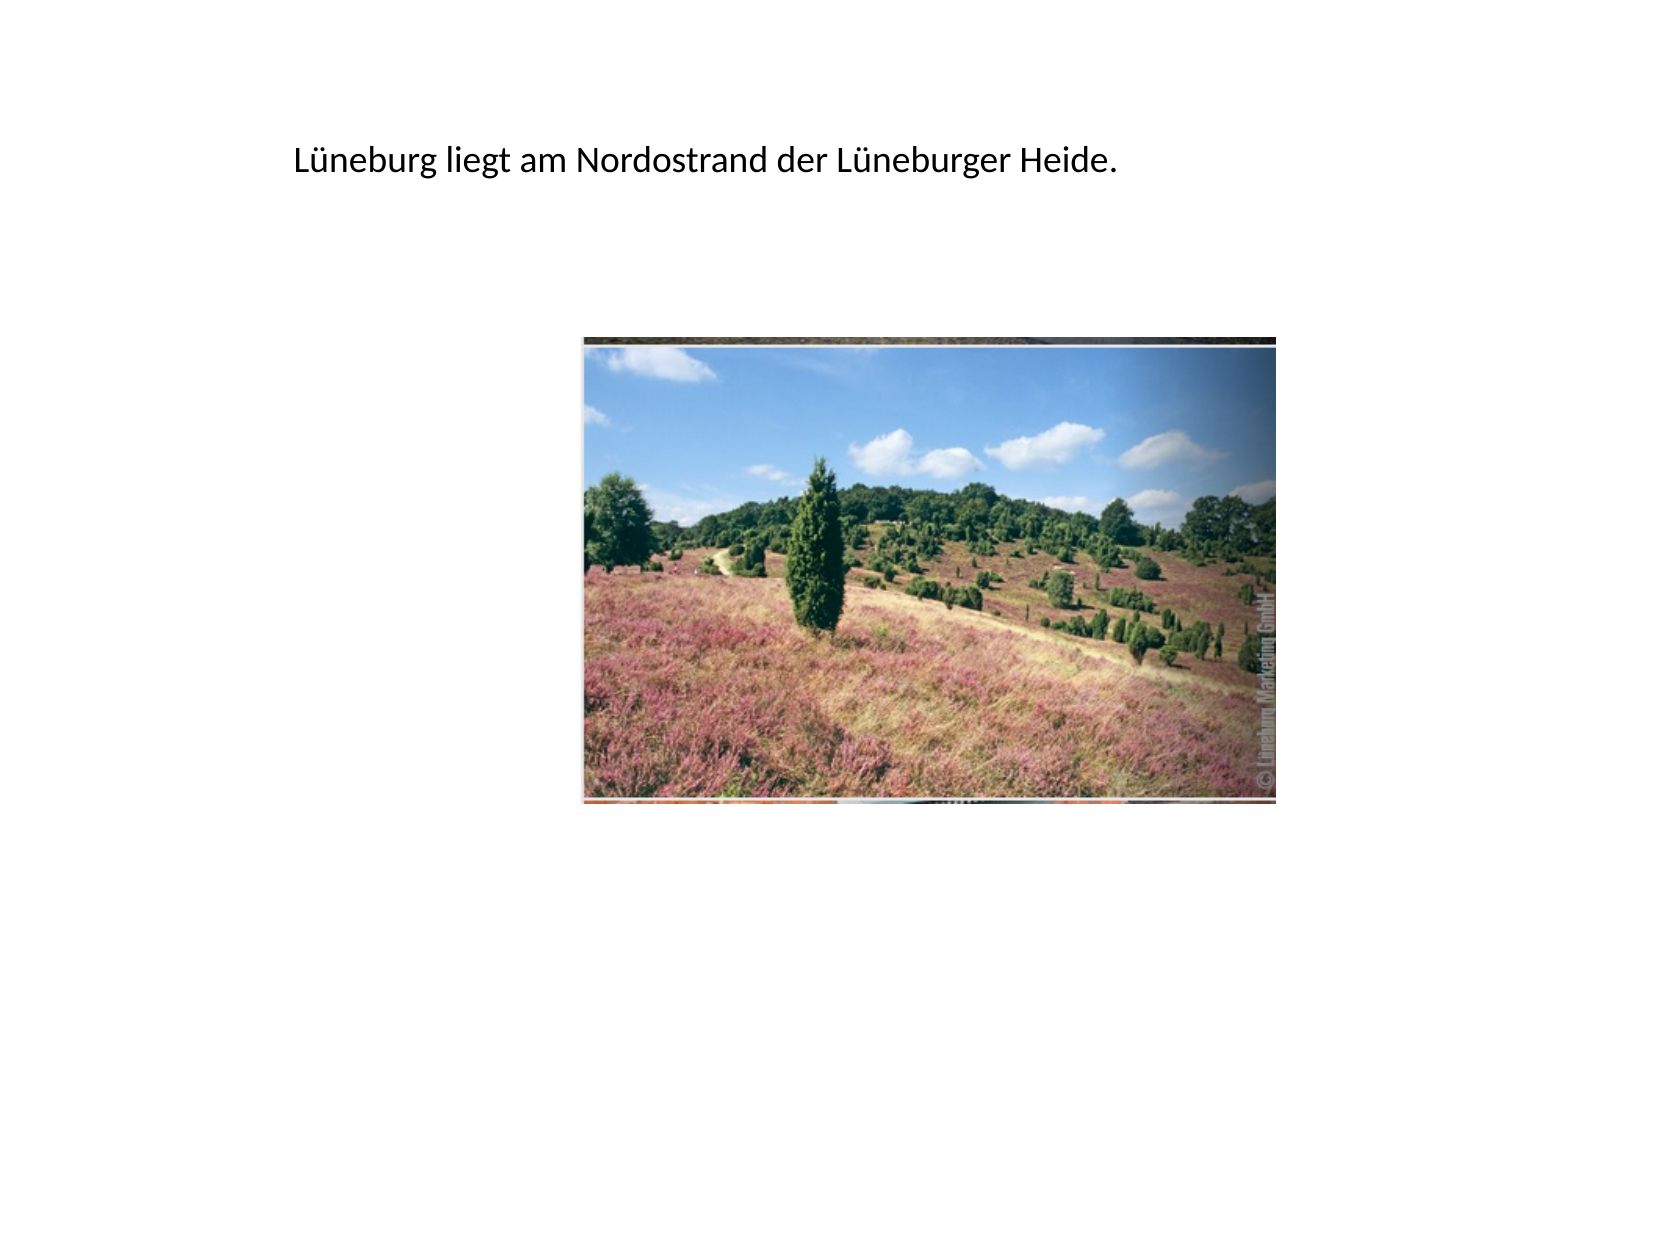

Lüneburg liegt am Nordostrand der Lüneburger Heide.